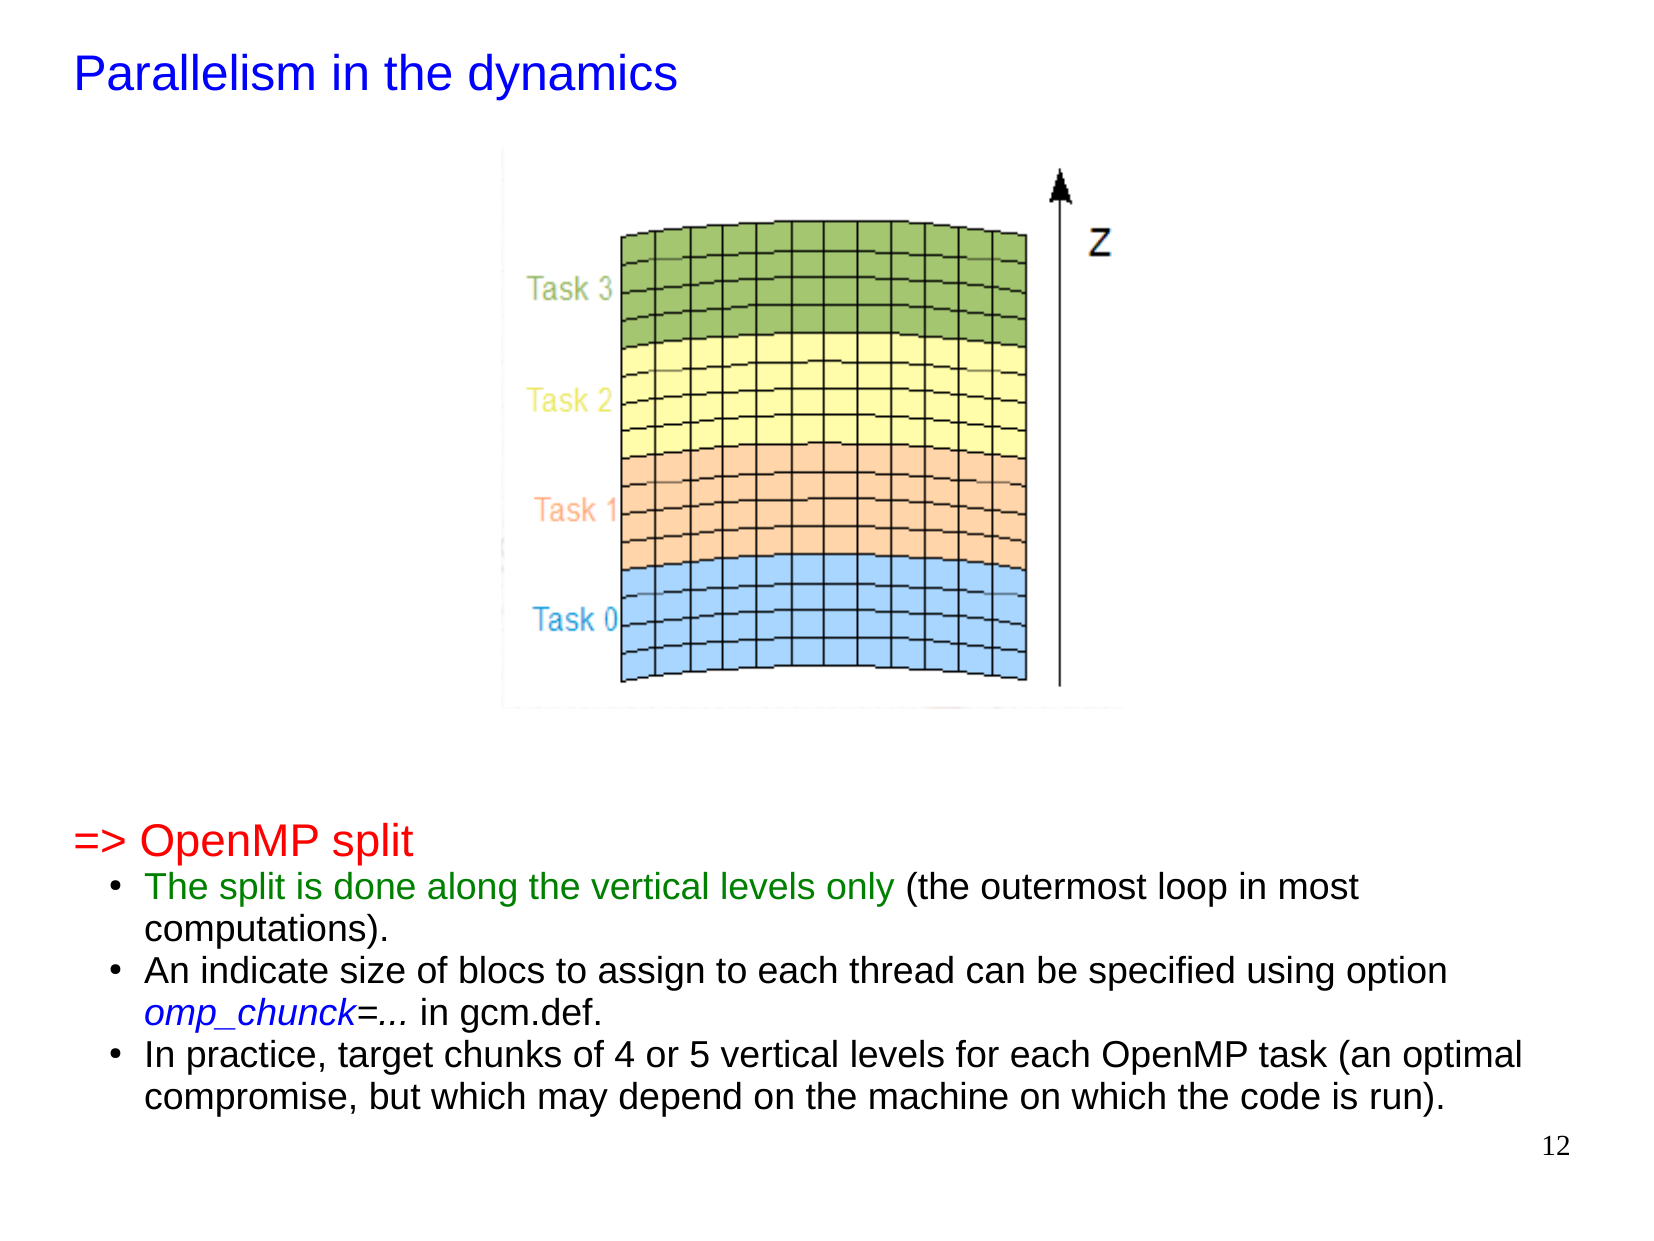

Parallelism in the dynamics
=> OpenMP split
The split is done along the vertical levels only (the outermost loop in most computations).
An indicate size of blocs to assign to each thread can be specified using option omp_chunck=... in gcm.def.
In practice, target chunks of 4 or 5 vertical levels for each OpenMP task (an optimal compromise, but which may depend on the machine on which the code is run).
12